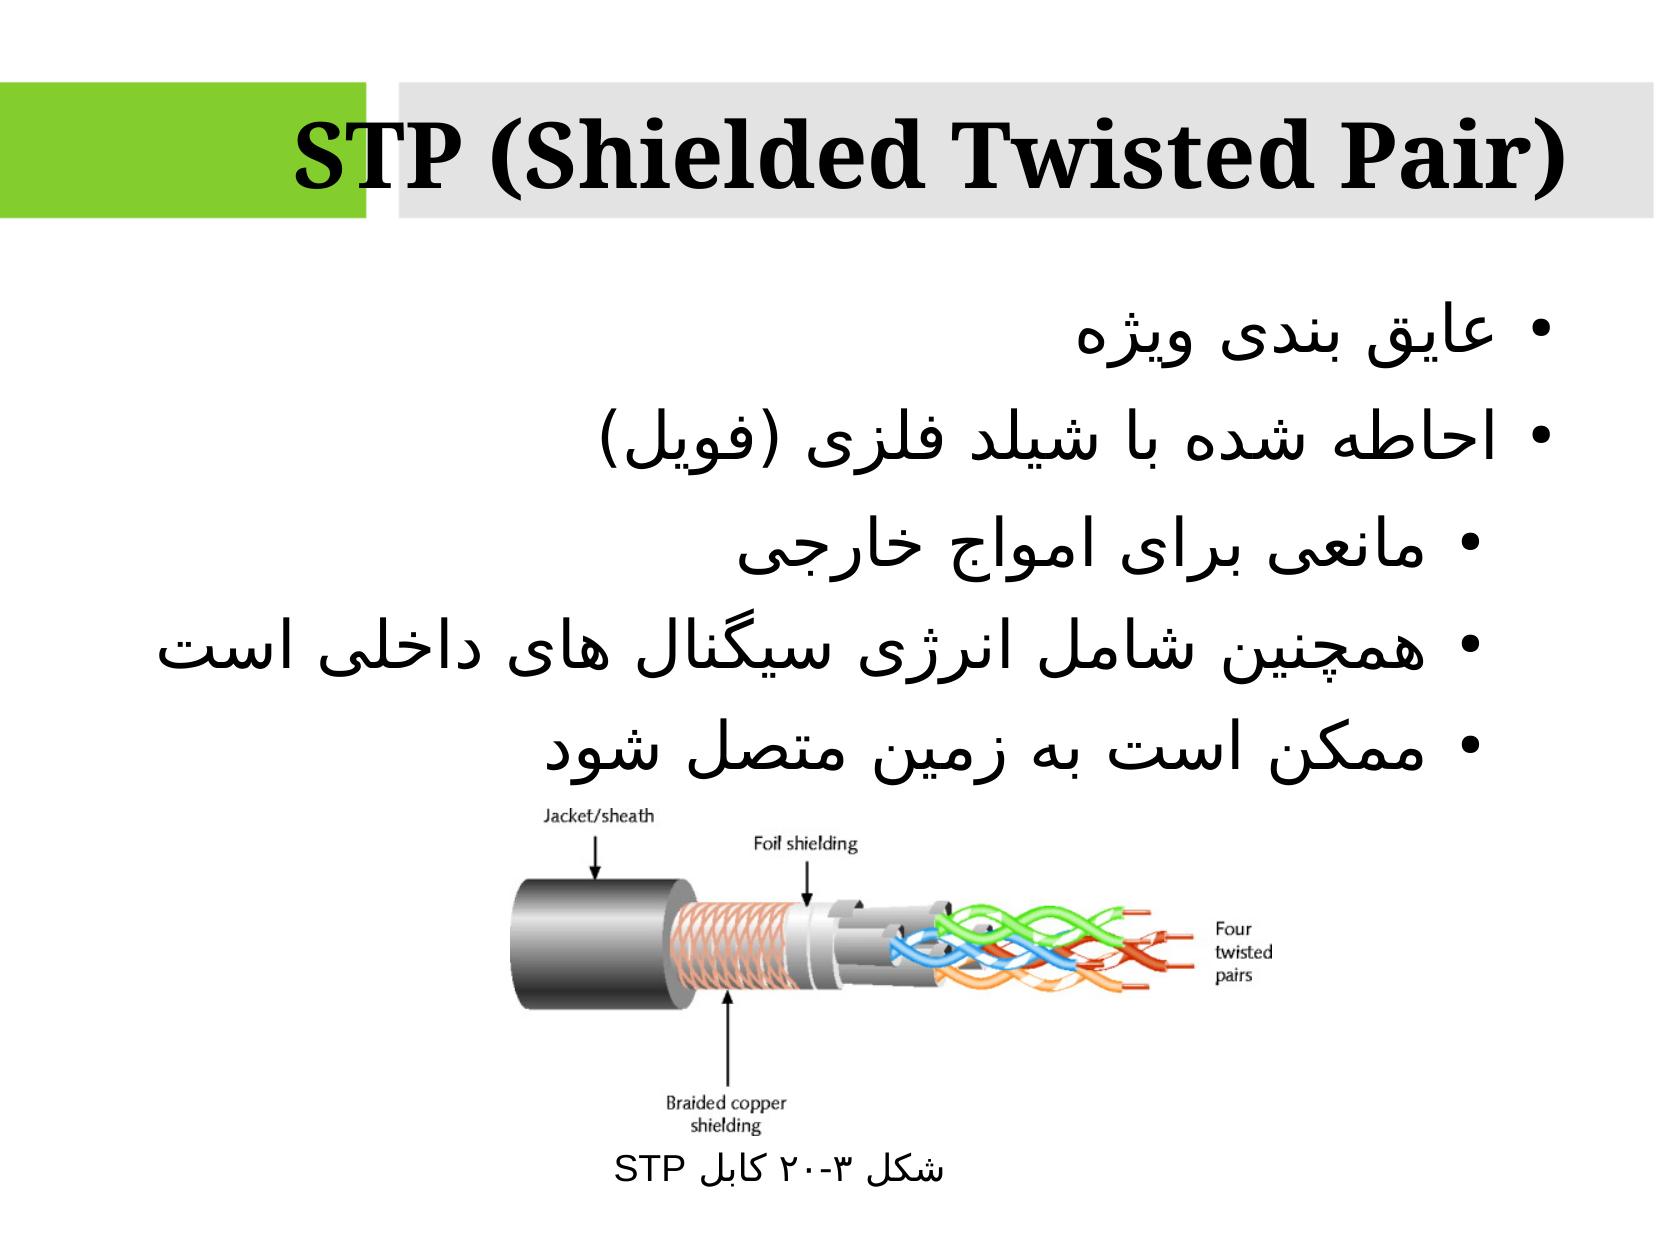

# STP (Shielded Twisted Pair)
عایق بندی ویژه
احاطه شده با شیلد فلزی (فویل)
مانعی برای امواج خارجی
همچنین شامل انرژی سیگنال های داخلی است
ممکن است به زمین متصل شود
شکل ۳-۲۰ کابل STP